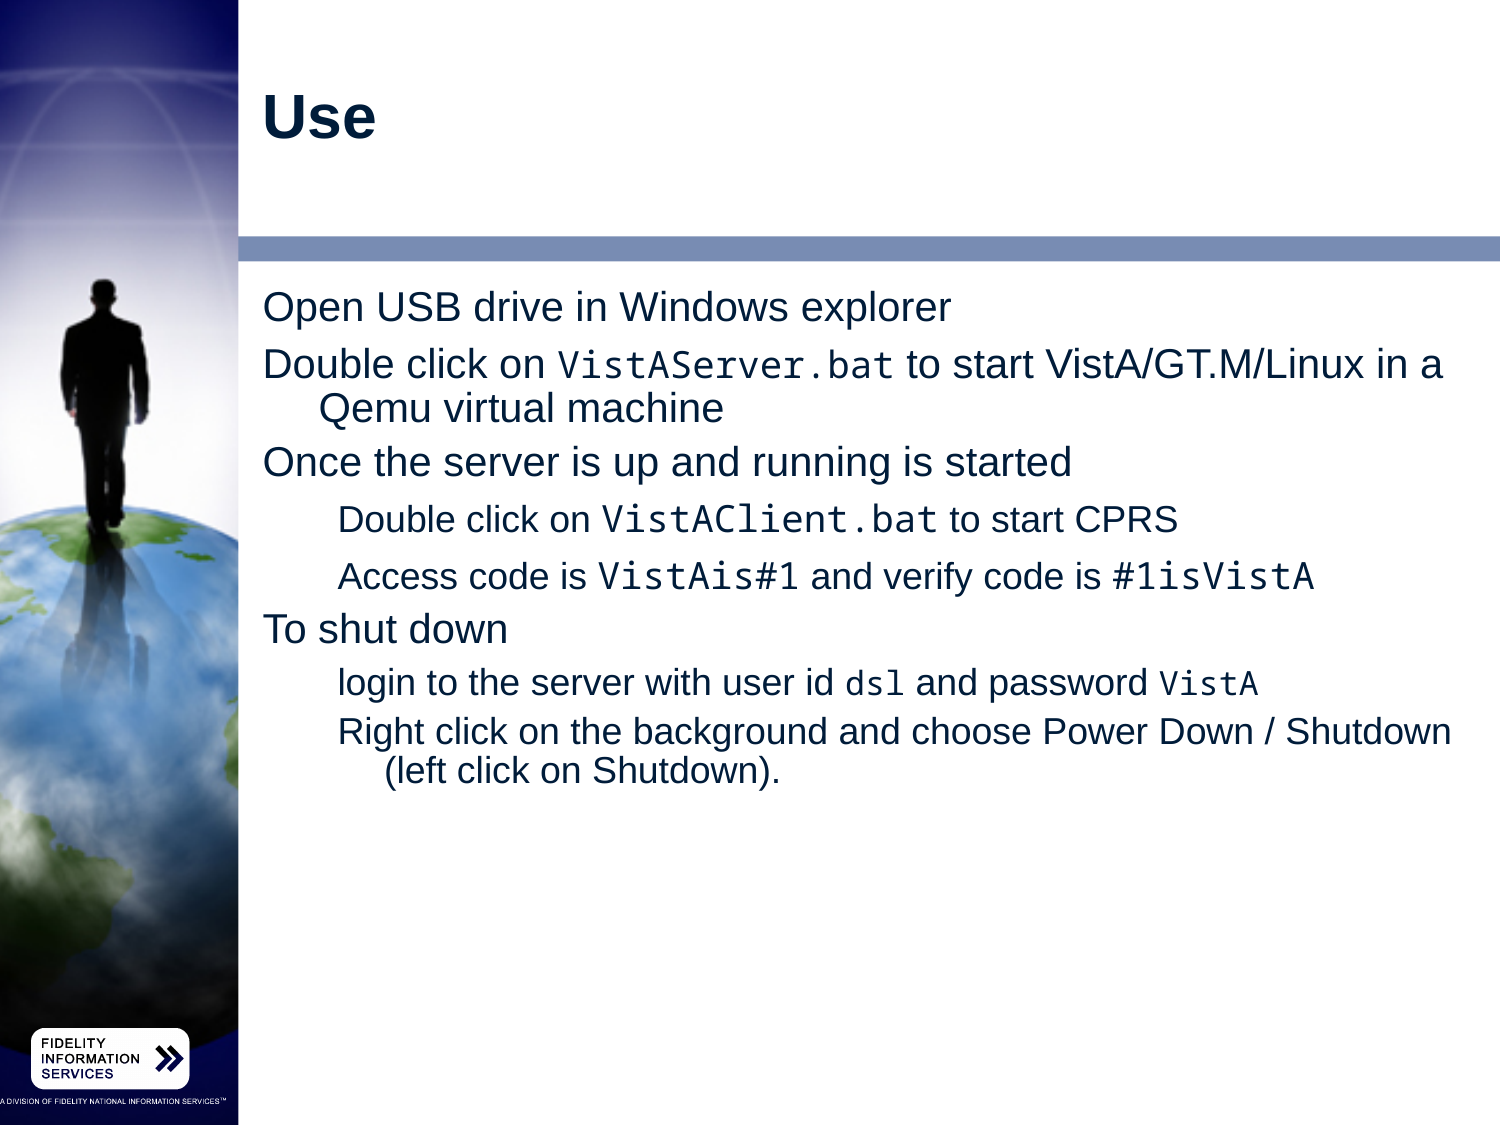

# Use
Open USB drive in Windows explorer
Double click on VistAServer.bat to start VistA/GT.M/Linux in a Qemu virtual machine
Once the server is up and running is started
Double click on VistAClient.bat to start CPRS
Access code is VistAis#1 and verify code is #1isVistA
To shut down
login to the server with user id dsl and password VistA
Right click on the background and choose Power Down / Shutdown (left click on Shutdown).